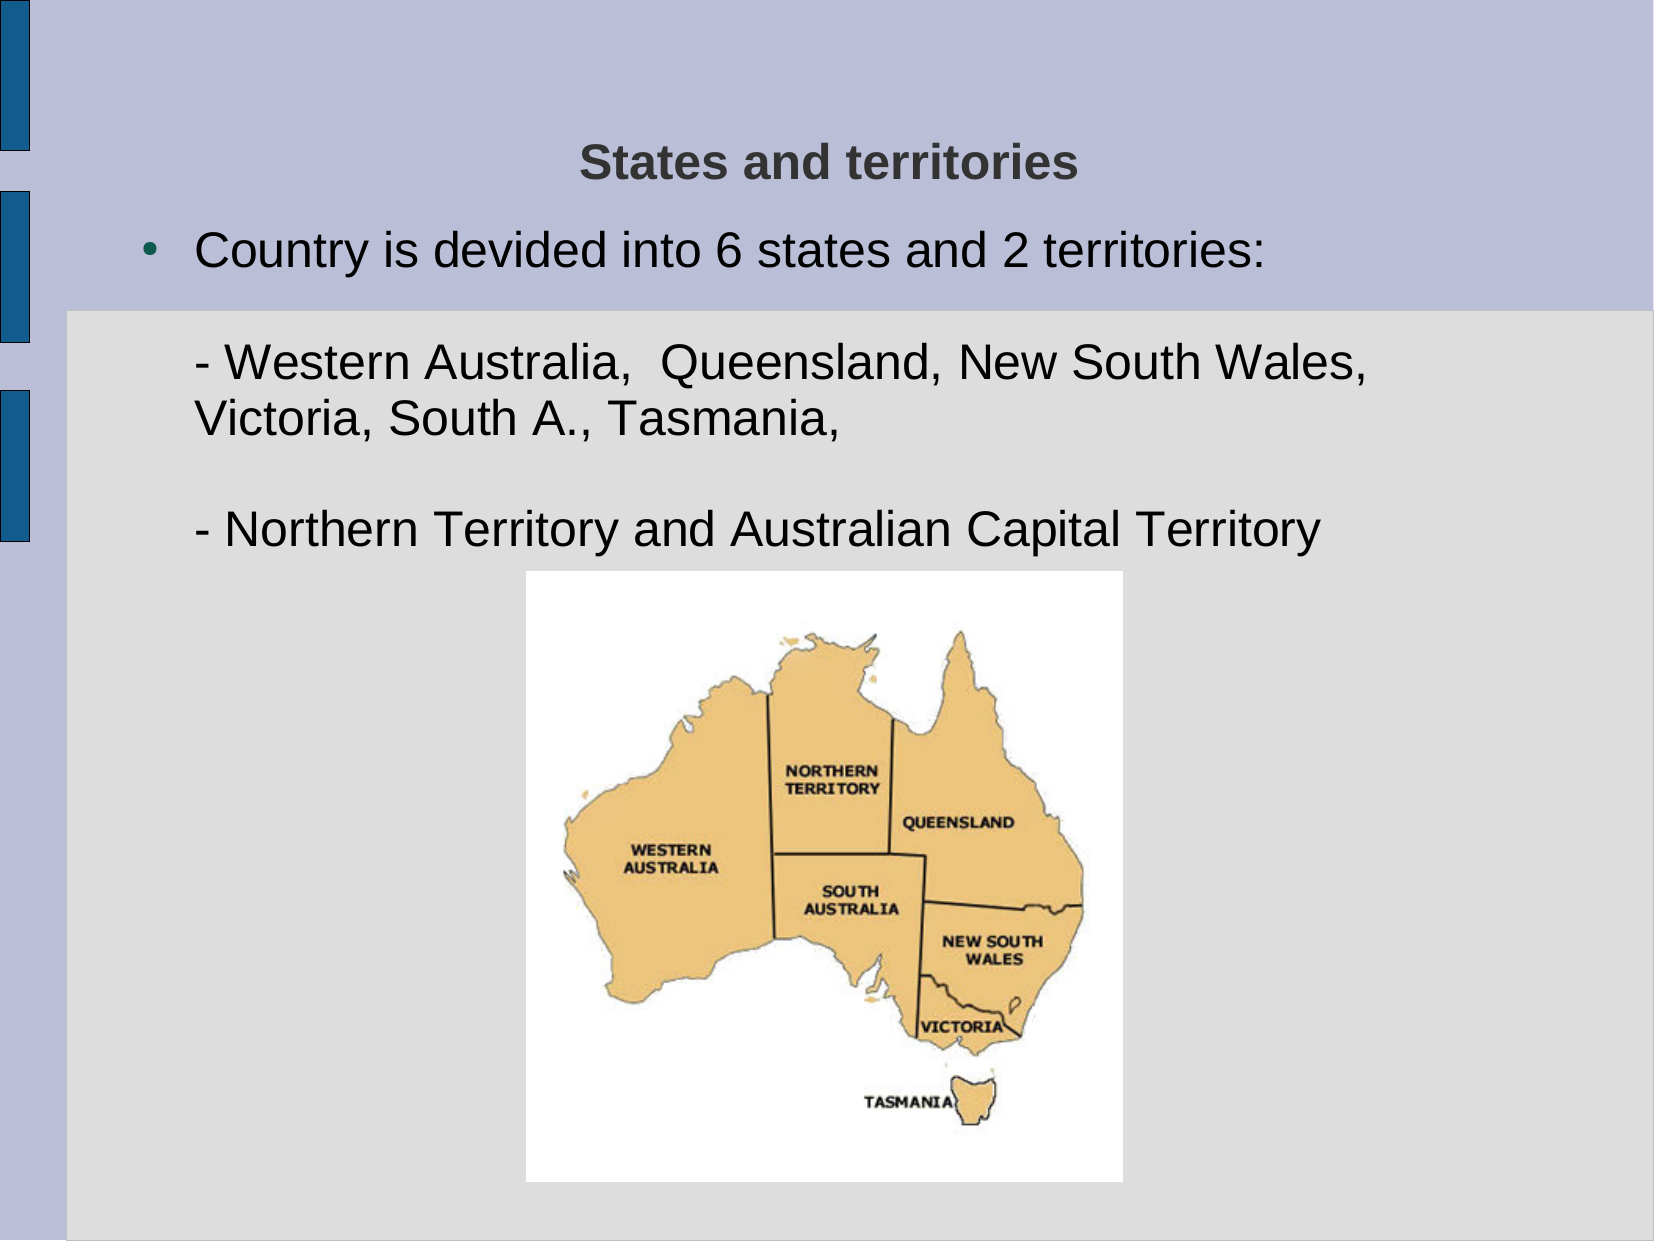

# States and territories
Country is devided into 6 states and 2 territories:
- Western Australia, Queensland, New South Wales, 	 	Victoria, South A., Tasmania,
- Northern Territory and Australian Capital Territory